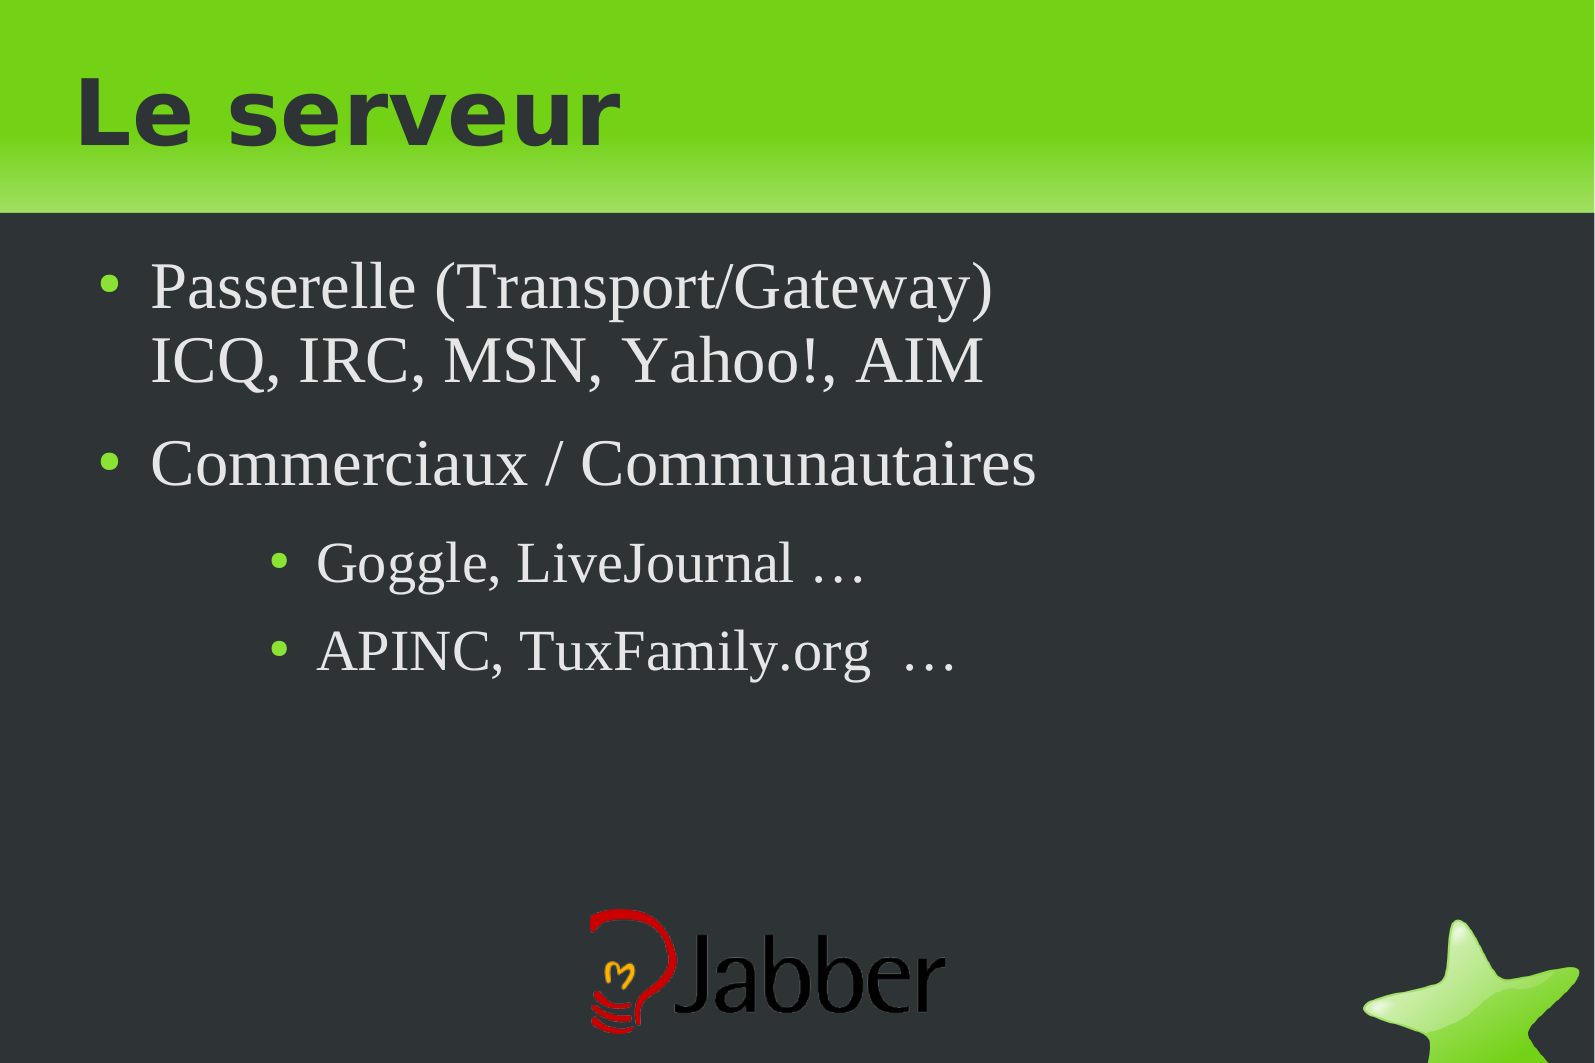

# Le serveur
Passerelle (Transport/Gateway)
ICQ, IRC, MSN, Yahoo!, AIM
Commerciaux / Communautaires
Goggle, LiveJournal …
APINC, TuxFamily.org  …